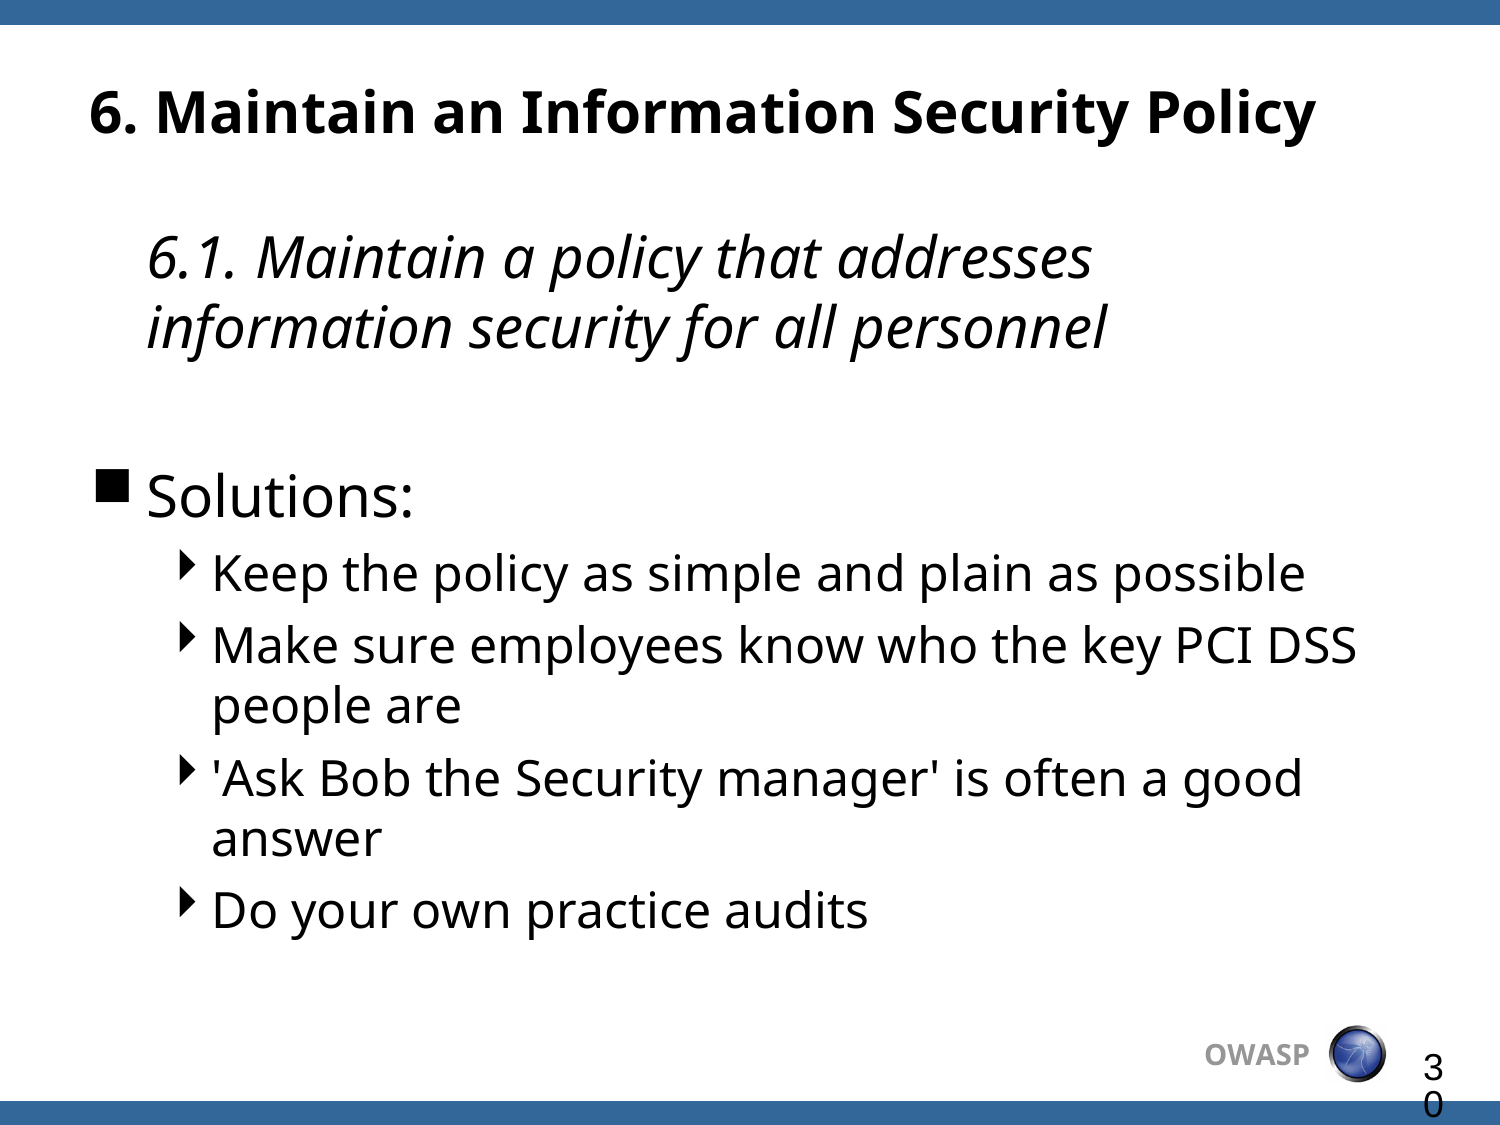

# 6. Maintain an Information Security Policy
6.1. Maintain a policy that addresses information security for all personnel
Solutions:
Keep the policy as simple and plain as possible
Make sure employees know who the key PCI DSS people are
'Ask Bob the Security manager' is often a good answer
Do your own practice audits
30